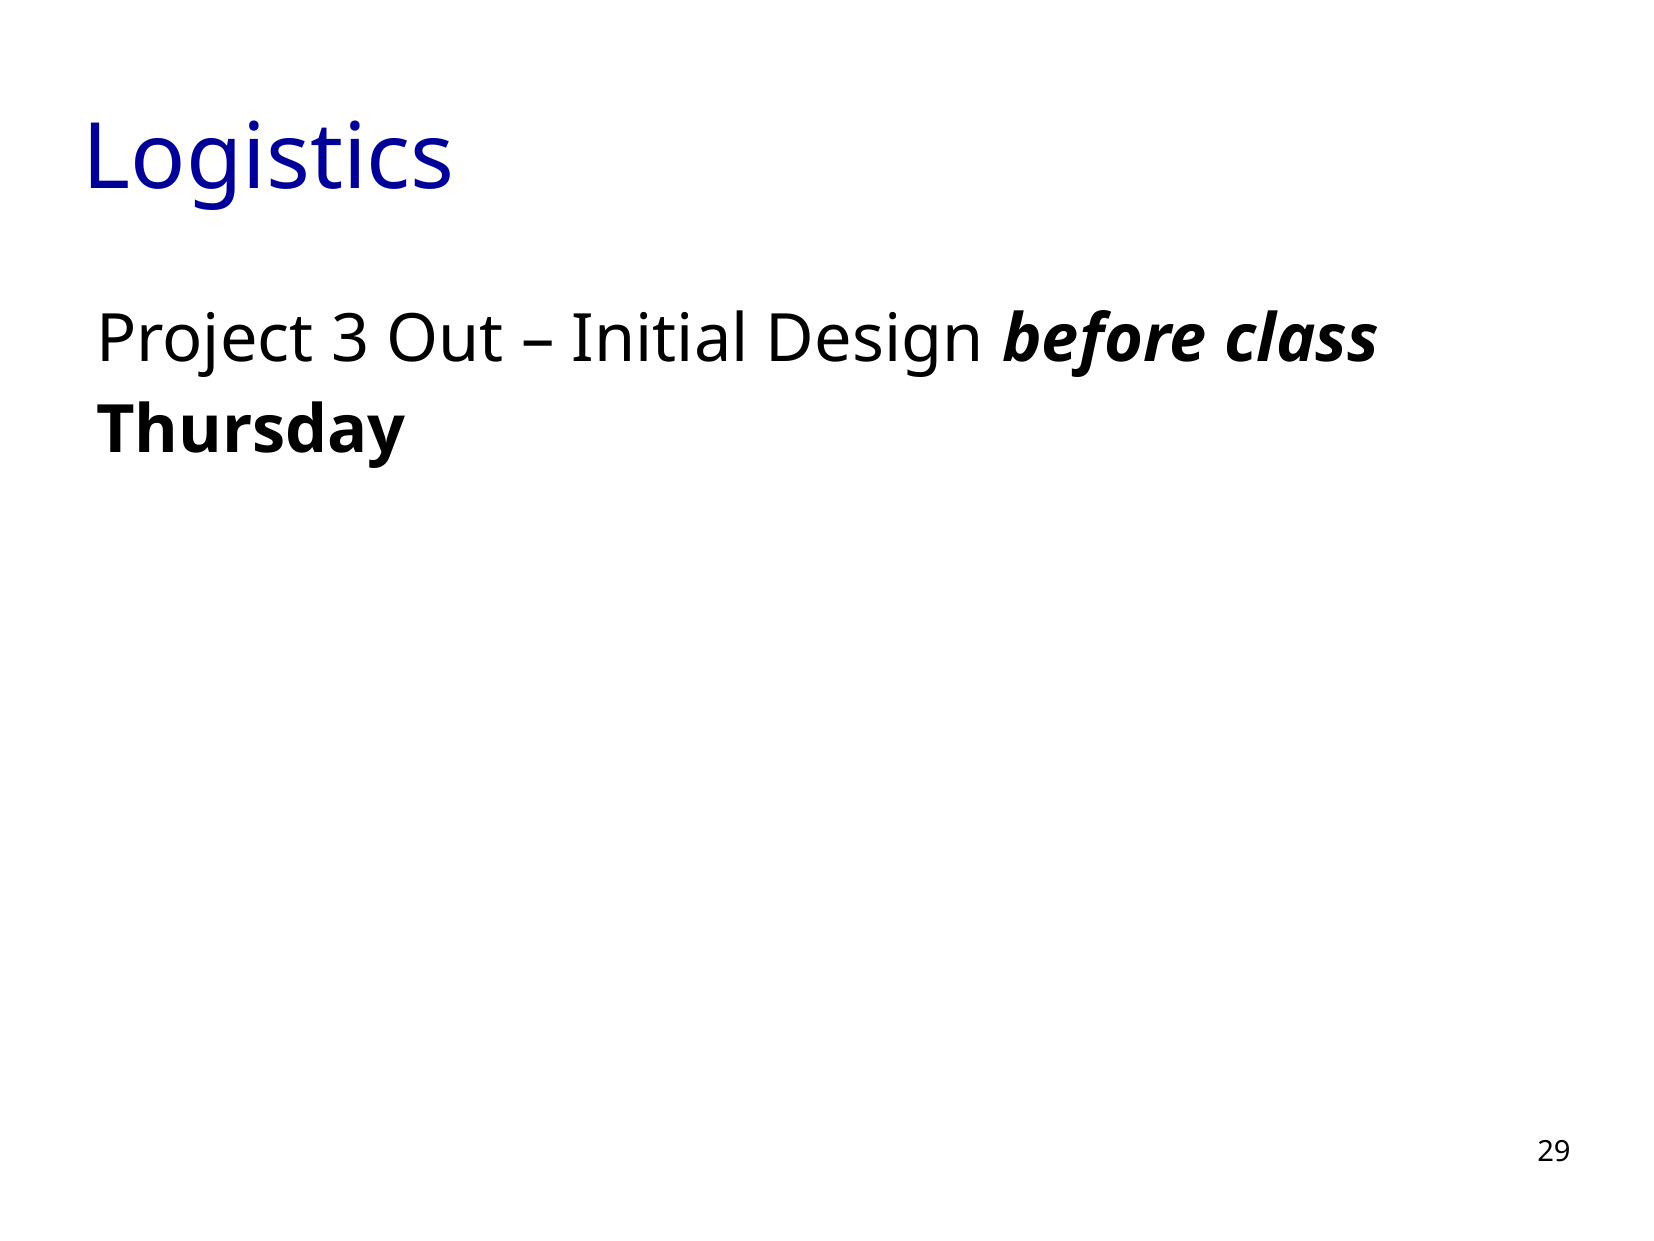

# Logistics
Project 3 Out – Initial Design before class Thursday
29